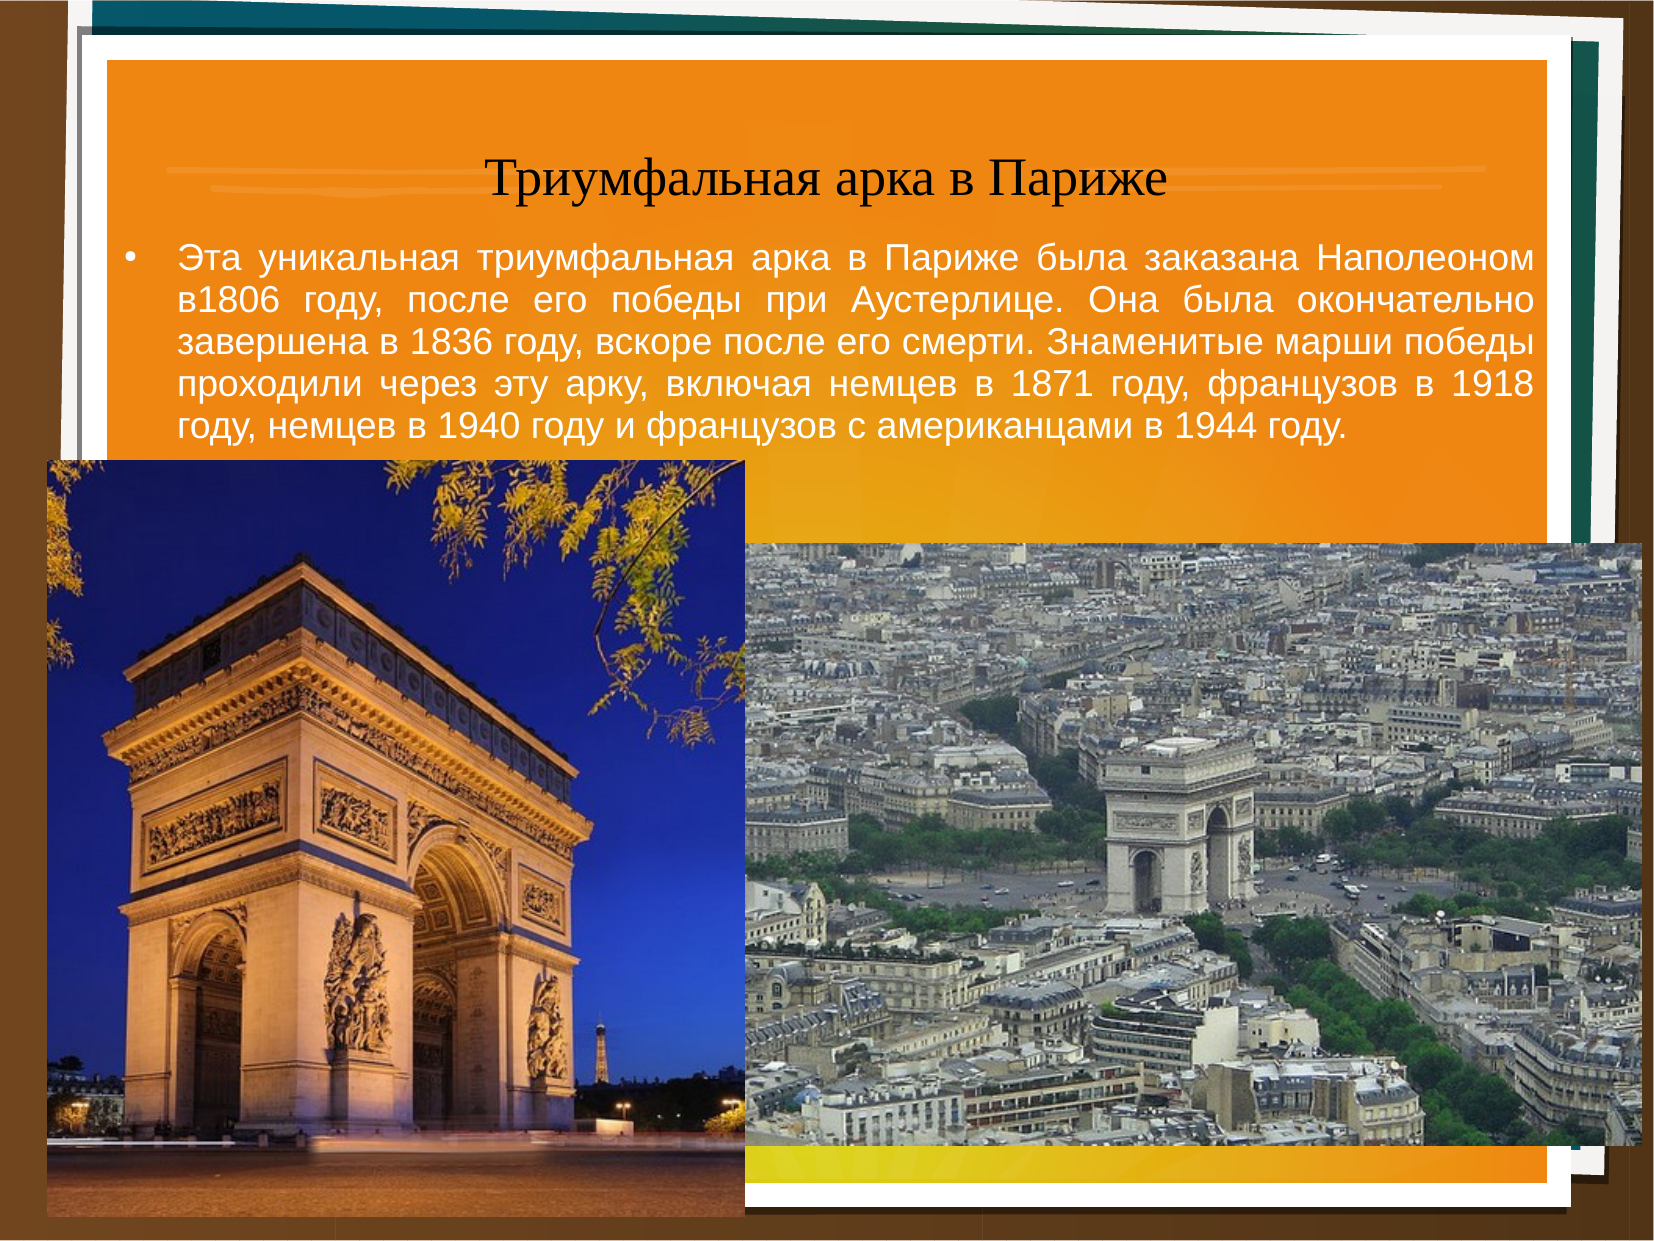

# Триумфальная арка в Париже
Эта уникальная триумфальная арка в Париже была заказана Наполеоном в1806 году, после его победы при Аустерлице. Она была окончательно завершена в 1836 году, вскоре после его смерти. Знаменитые марши победы проходили через эту арку, включая немцев в 1871 году, французов в 1918 году, немцев в 1940 году и французов с американцами в 1944 году.